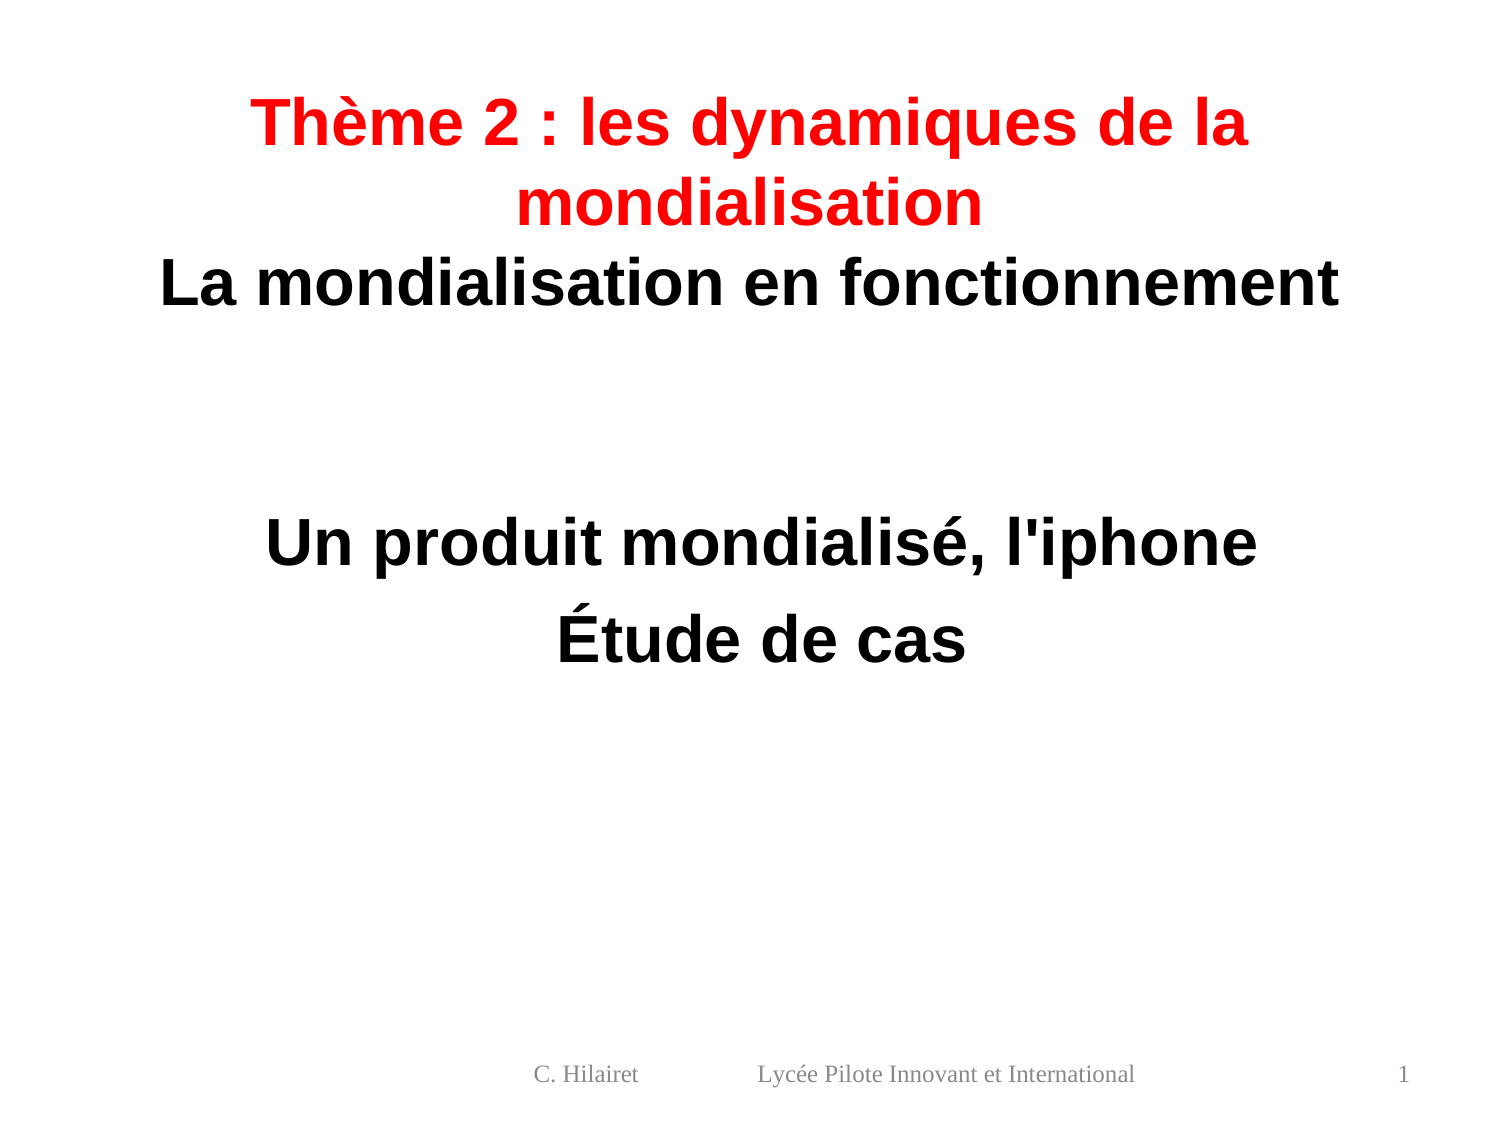

# Thème 2 : les dynamiques de la mondialisation La mondialisation en fonctionnement
Un produit mondialisé, l'iphone
Étude de cas
C. Hilairet Lycée Pilote Innovant et International